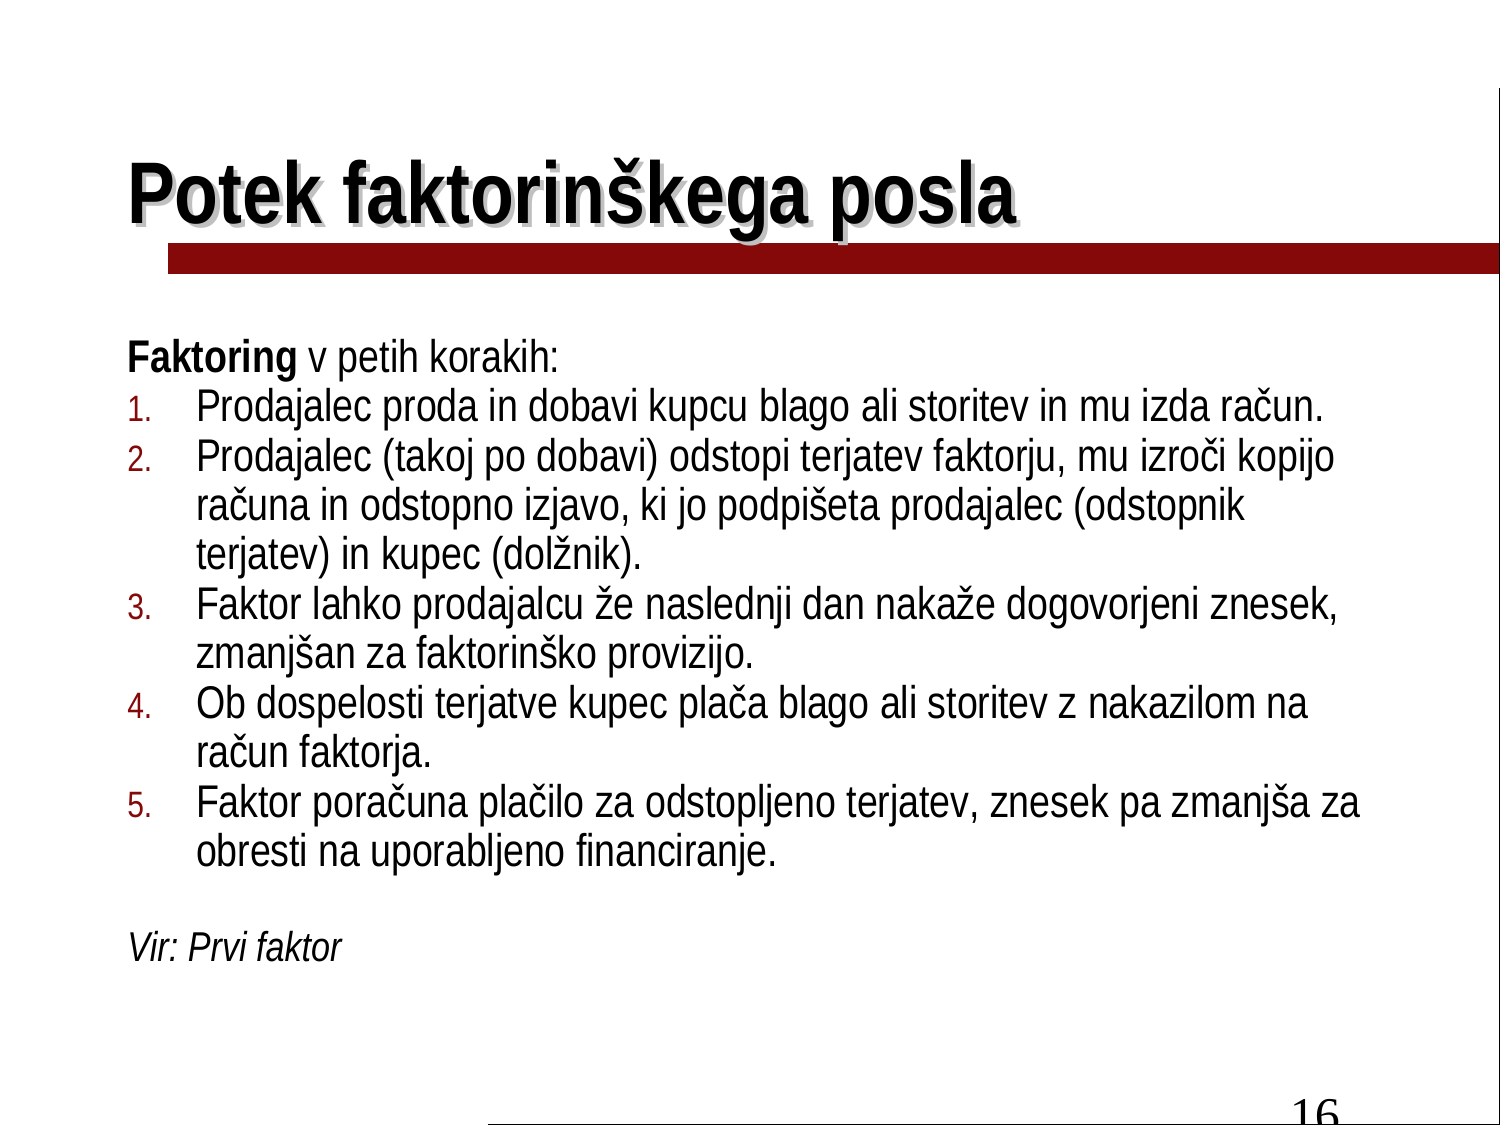

# Potek faktorinškega posla
Faktoring v petih korakih:
Prodajalec proda in dobavi kupcu blago ali storitev in mu izda račun.
Prodajalec (takoj po dobavi) odstopi terjatev faktorju, mu izroči kopijo računa in odstopno izjavo, ki jo podpišeta prodajalec (odstopnik terjatev) in kupec (dolžnik).
Faktor lahko prodajalcu že naslednji dan nakaže dogovorjeni znesek, zmanjšan za faktorinško provizijo.
Ob dospelosti terjatve kupec plača blago ali storitev z nakazilom na račun faktorja.
Faktor poračuna plačilo za odstopljeno terjatev, znesek pa zmanjša za obresti na uporabljeno financiranje.
Vir: Prvi faktor
16